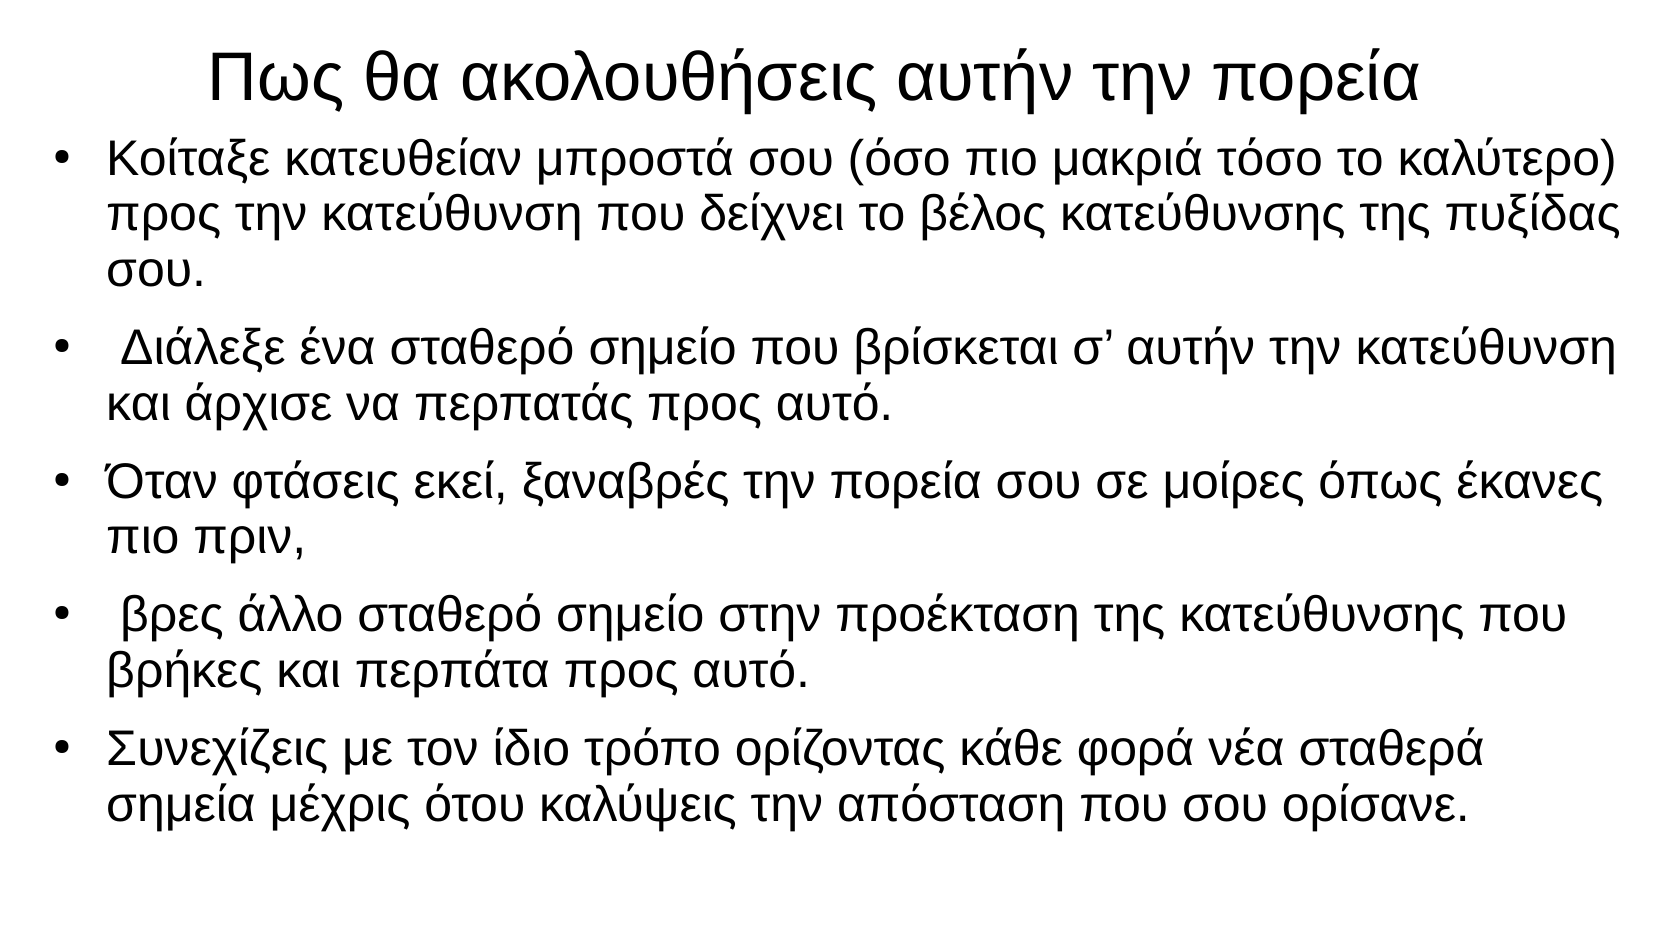

# Πως θα ακολουθήσεις αυτήν την πορεία
Κοίταξε κατευθείαν μπροστά σου (όσο πιο μακριά τόσο το καλύτερο) προς την κατεύθυνση που δείχνει το βέλος κατεύθυνσης της πυξίδας σου.
 Διάλεξε ένα σταθερό σημείο που βρίσκεται σ’ αυτήν την κατεύθυνση και άρχισε να περπατάς προς αυτό.
Όταν φτάσεις εκεί, ξαναβρές την πορεία σου σε μοίρες όπως έκανες πιο πριν,
 βρες άλλο σταθερό σημείο στην προέκταση της κατεύθυνσης που βρήκες και περπάτα προς αυτό.
Συνεχίζεις με τον ίδιο τρόπο ορίζοντας κάθε φορά νέα σταθερά σημεία μέχρις ότου καλύψεις την απόσταση που σου ορίσανε.